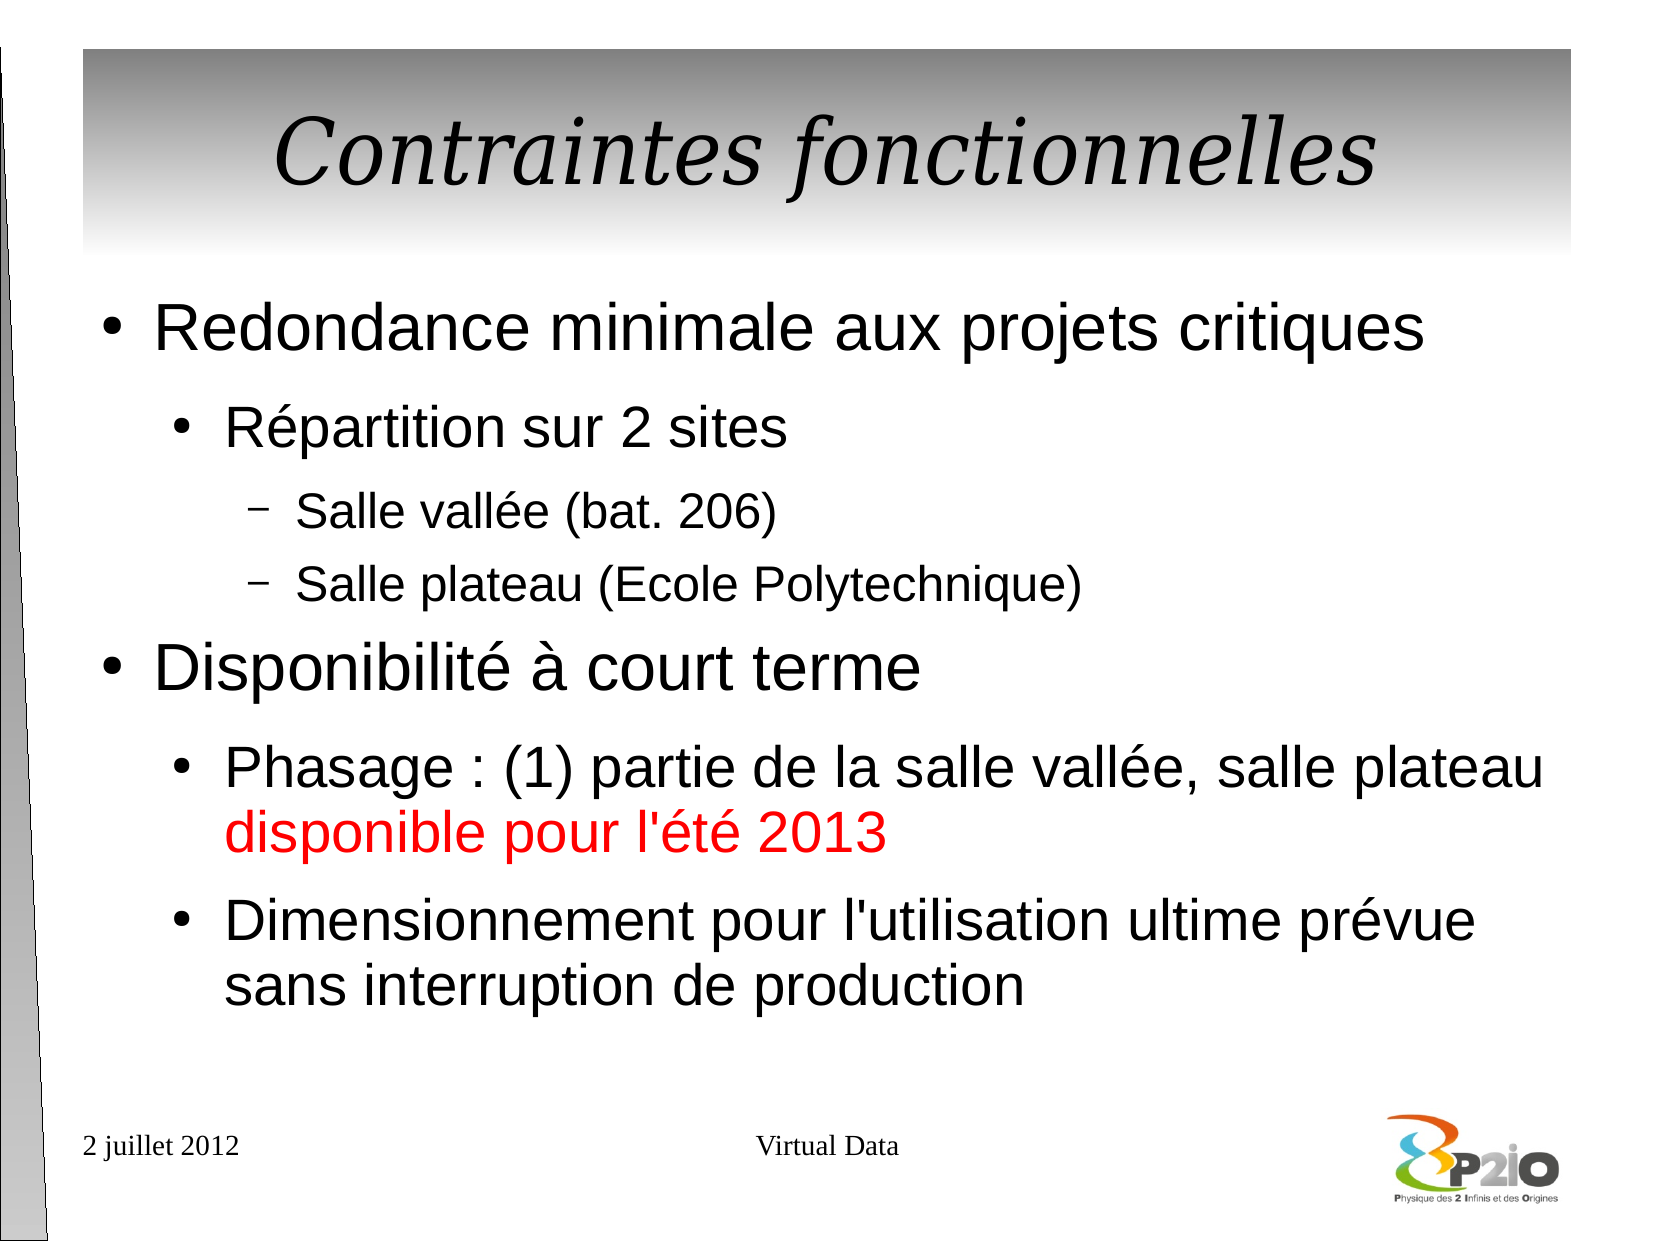

# Contraintes fonctionnelles
Redondance minimale aux projets critiques
Répartition sur 2 sites
Salle vallée (bat. 206)
Salle plateau (Ecole Polytechnique)
Disponibilité à court terme
Phasage : (1) partie de la salle vallée, salle plateau
disponible pour l'été 2013
Dimensionnement pour l'utilisation ultime prévue sans interruption de production